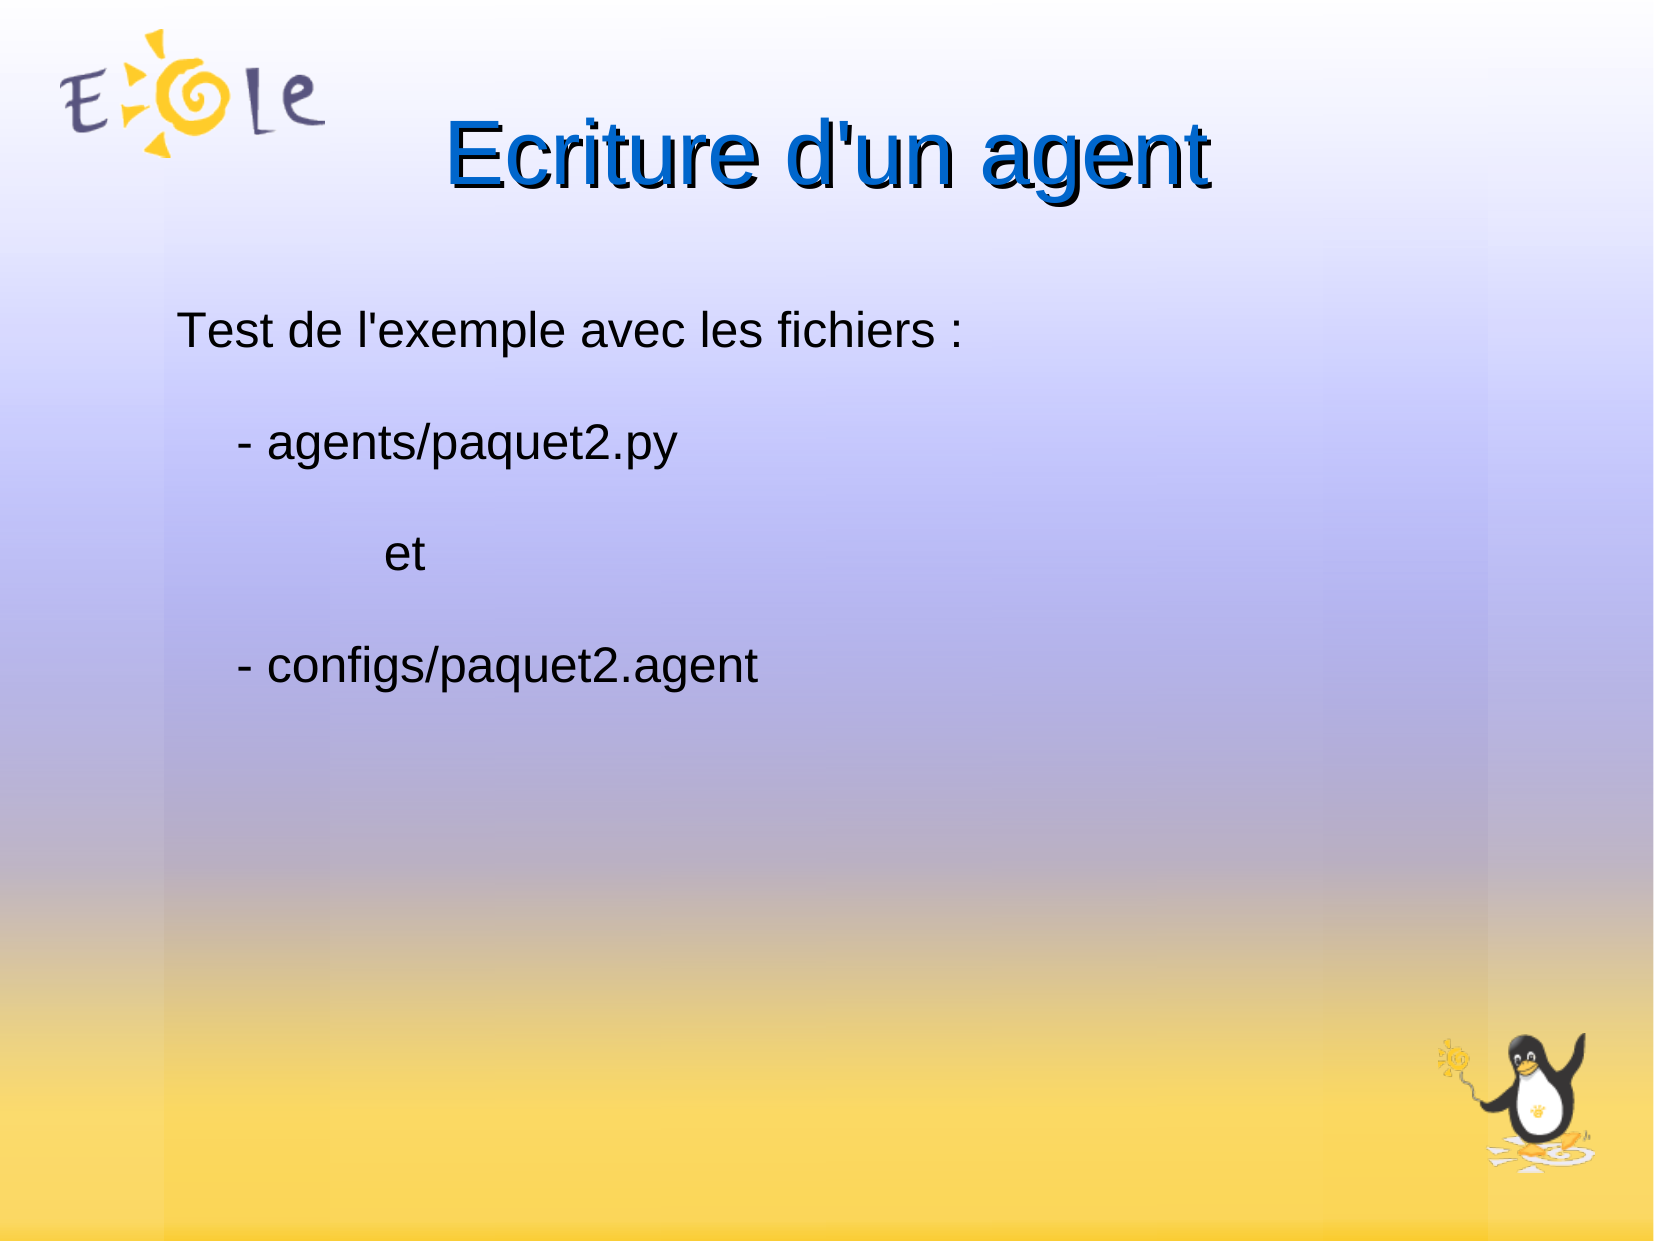

# Ecriture d'un agent
 Test de l'exemple avec les fichiers :
	- agents/paquet2.py
			et
	- configs/paquet2.agent